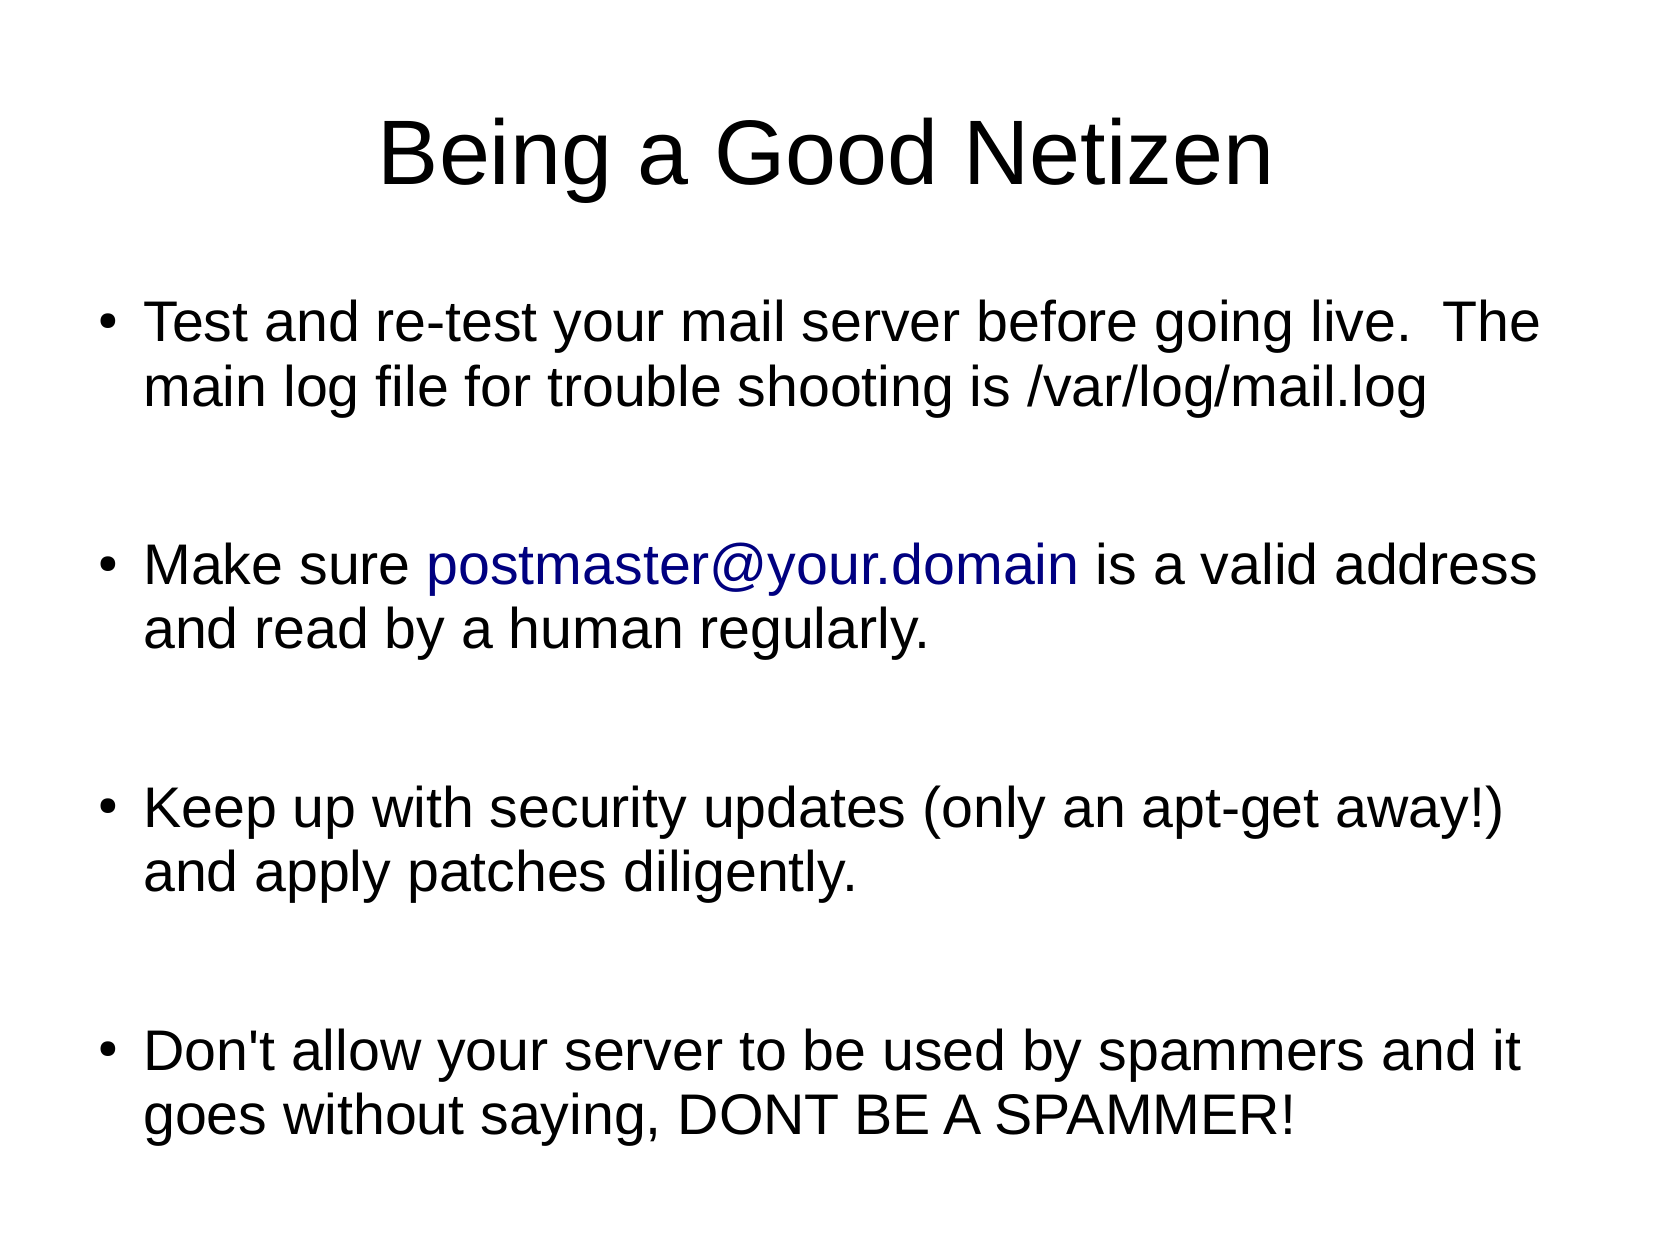

# Being a Good Netizen
Test and re-test your mail server before going live. The main log file for trouble shooting is /var/log/mail.log
Make sure postmaster@your.domain is a valid address and read by a human regularly.
Keep up with security updates (only an apt-get away!) and apply patches diligently.
Don't allow your server to be used by spammers and it goes without saying, DONT BE A SPAMMER!